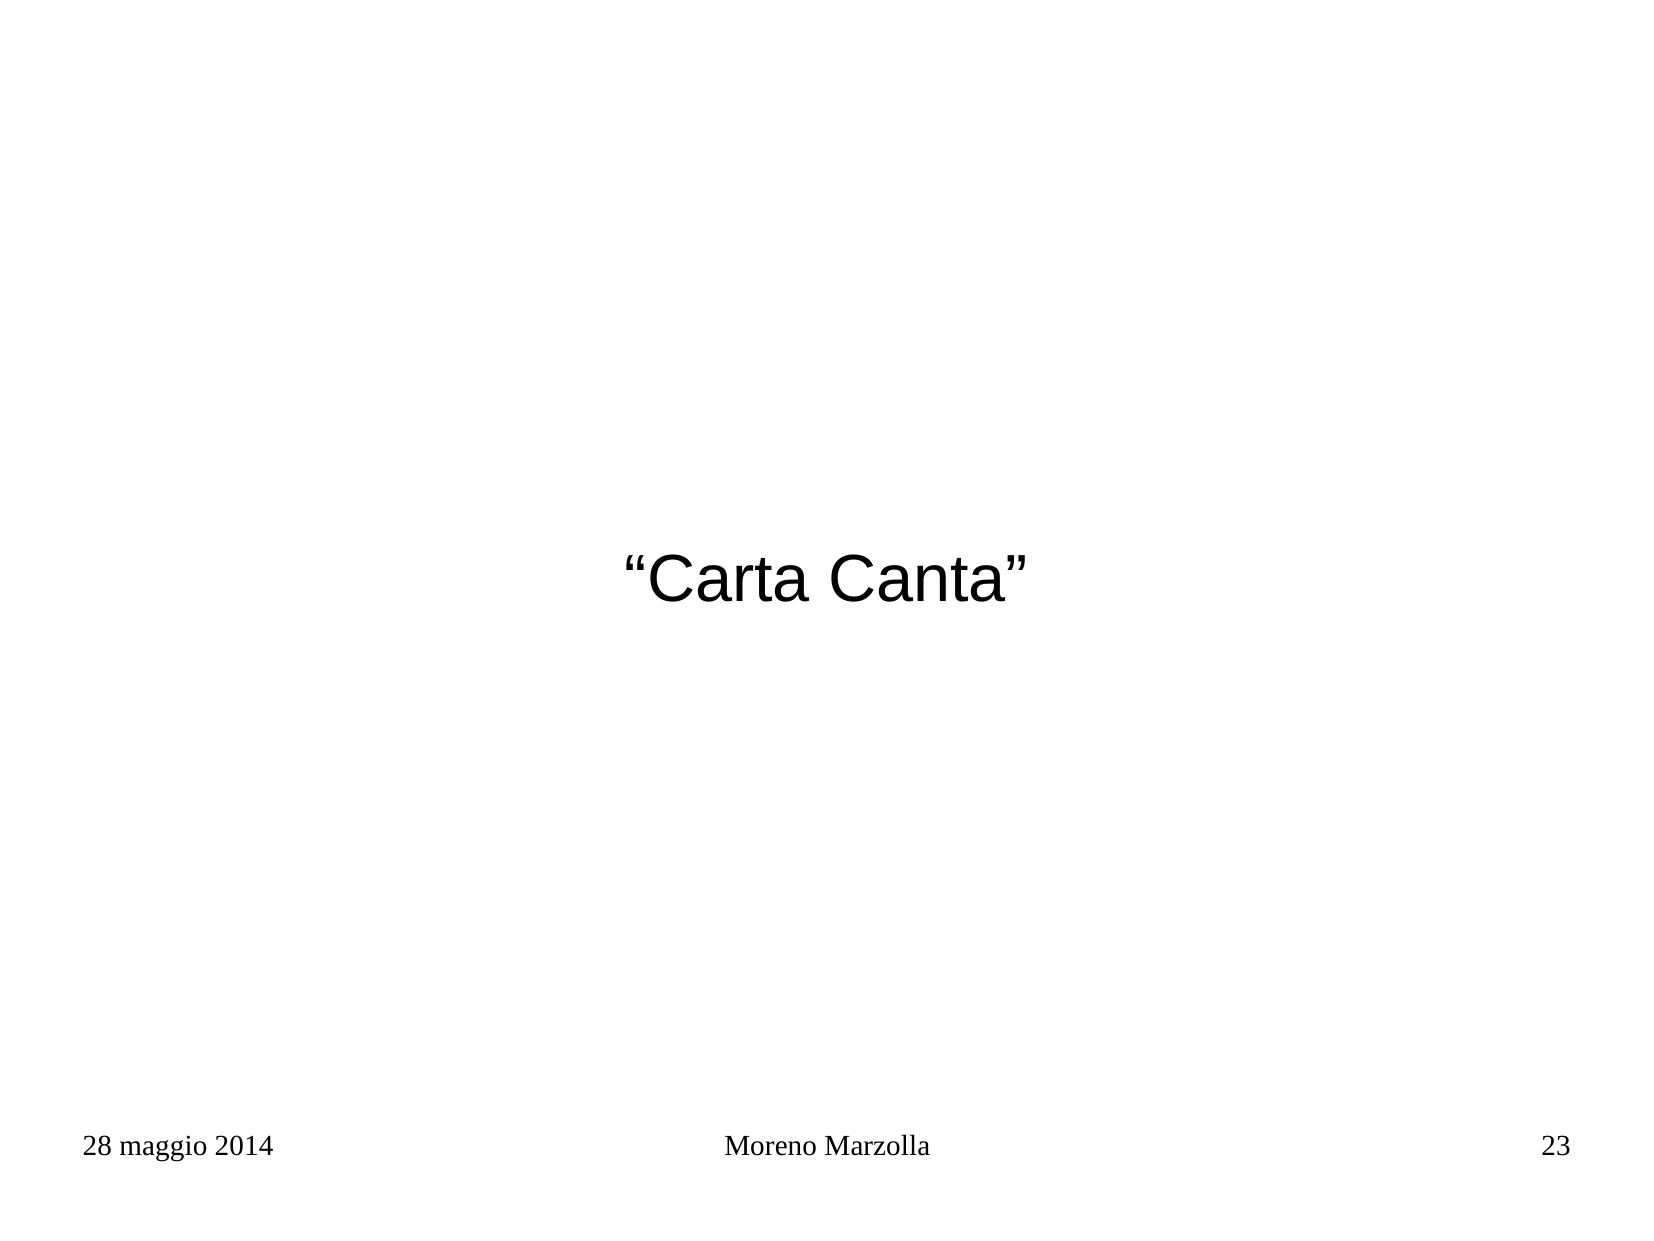

# “Carta Canta”
28 maggio 2014
Moreno Marzolla
23